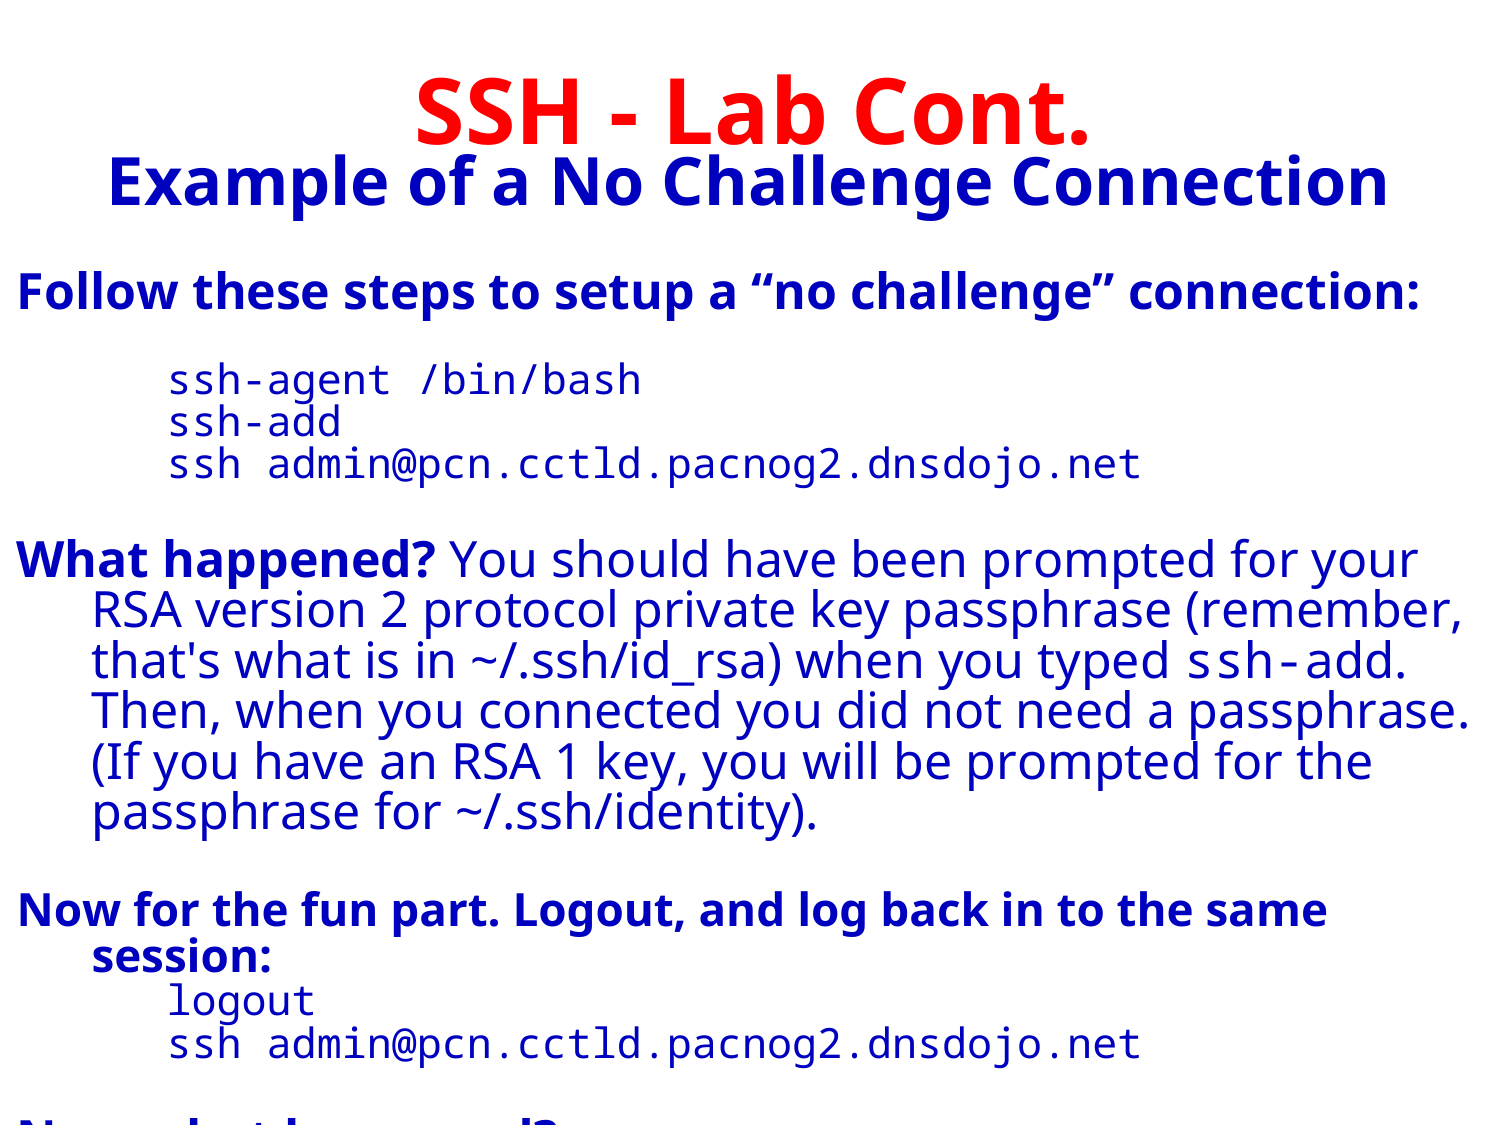

SSH - Lab Cont.
# Example of a No Challenge Connection
Follow these steps to setup a “no challenge” connection:
	ssh-agent /bin/bash
	ssh-add
	ssh admin@pcn.cctld.pacnog2.dnsdojo.net
What happened? You should have been prompted for your RSA version 2 protocol private key passphrase (remember, that's what is in ~/.ssh/id_rsa) when you typed ssh-add. Then, when you connected you did not need a passphrase. (If you have an RSA 1 key, you will be prompted for the passphrase for ~/.ssh/identity).
Now for the fun part. Logout, and log back in to the same session:
	logout
	ssh admin@pcn.cctld.pacnog2.dnsdojo.net
Now what happened?